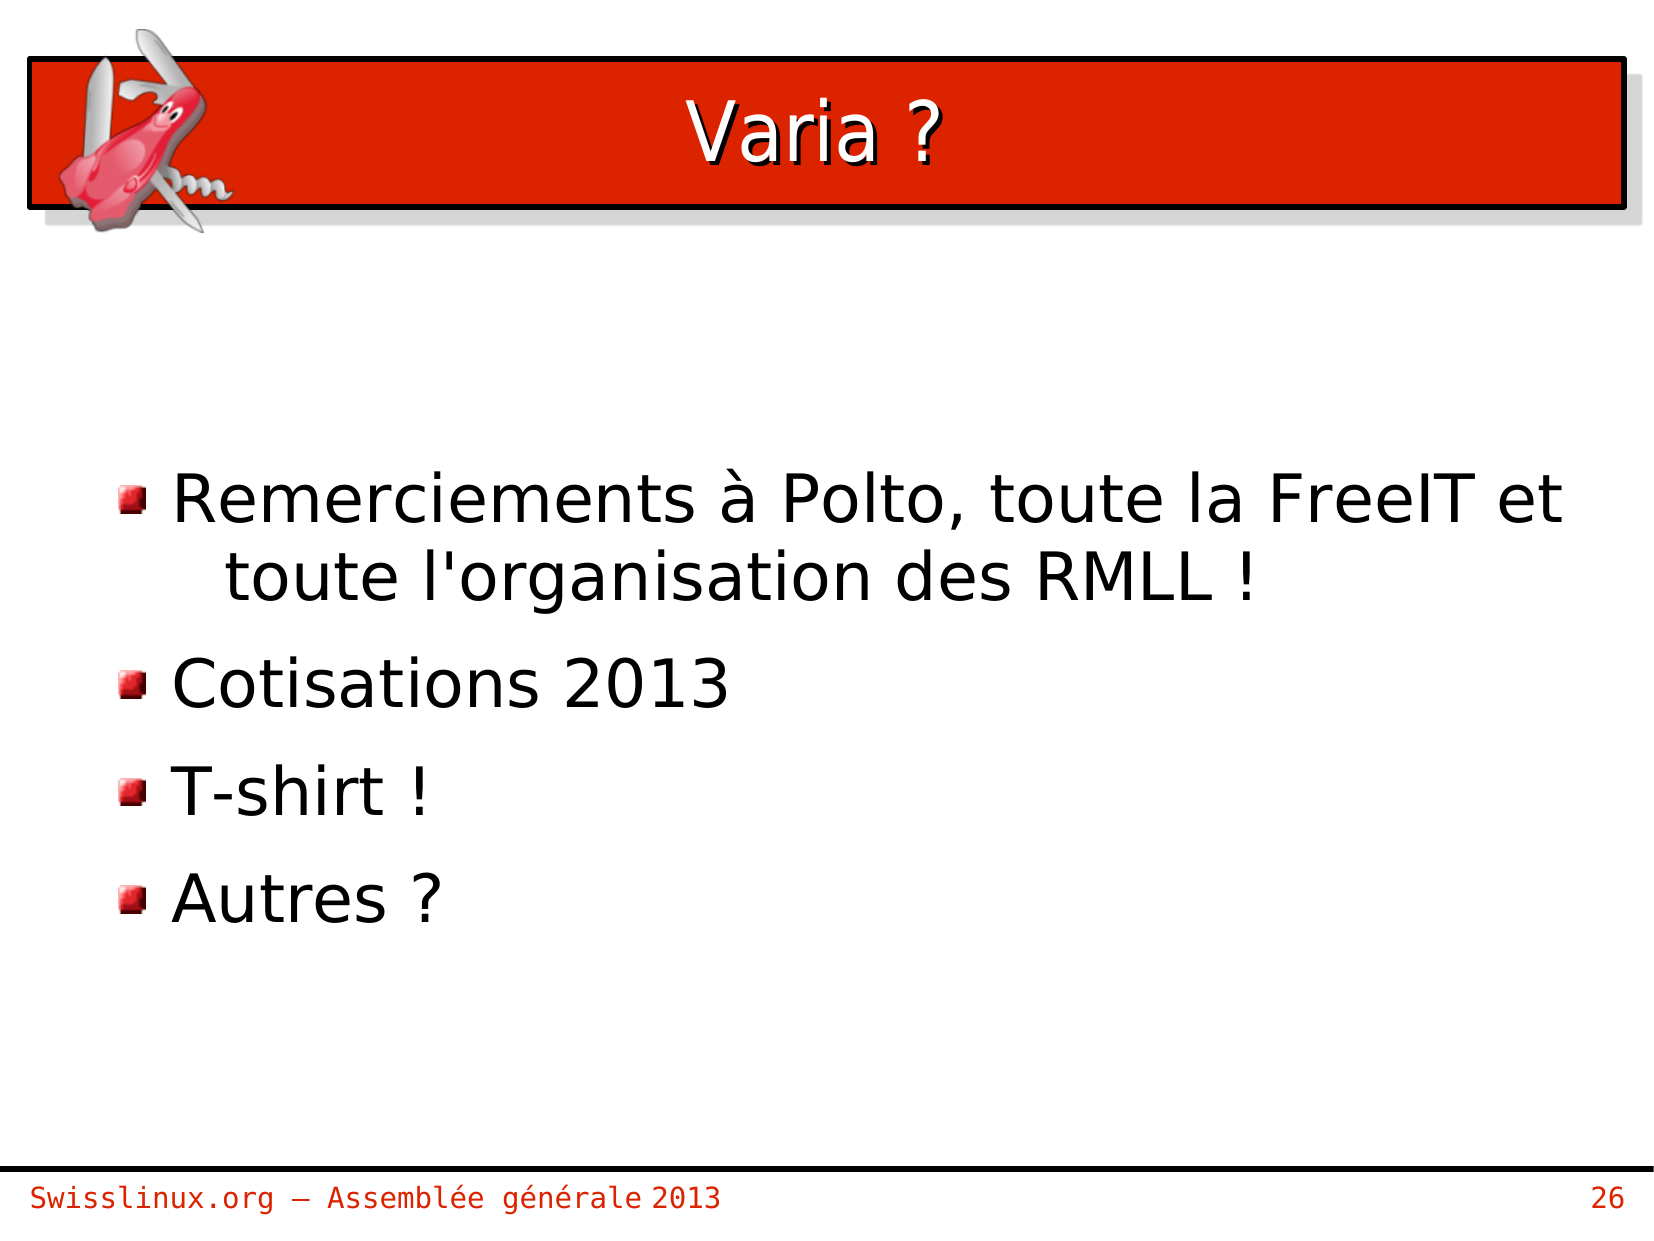

# Varia ?
Remerciements à Polto, toute la FreeIT et toute l'organisation des RMLL !
Cotisations 2013
T-shirt !
Autres ?
25 Janvier 2013
26